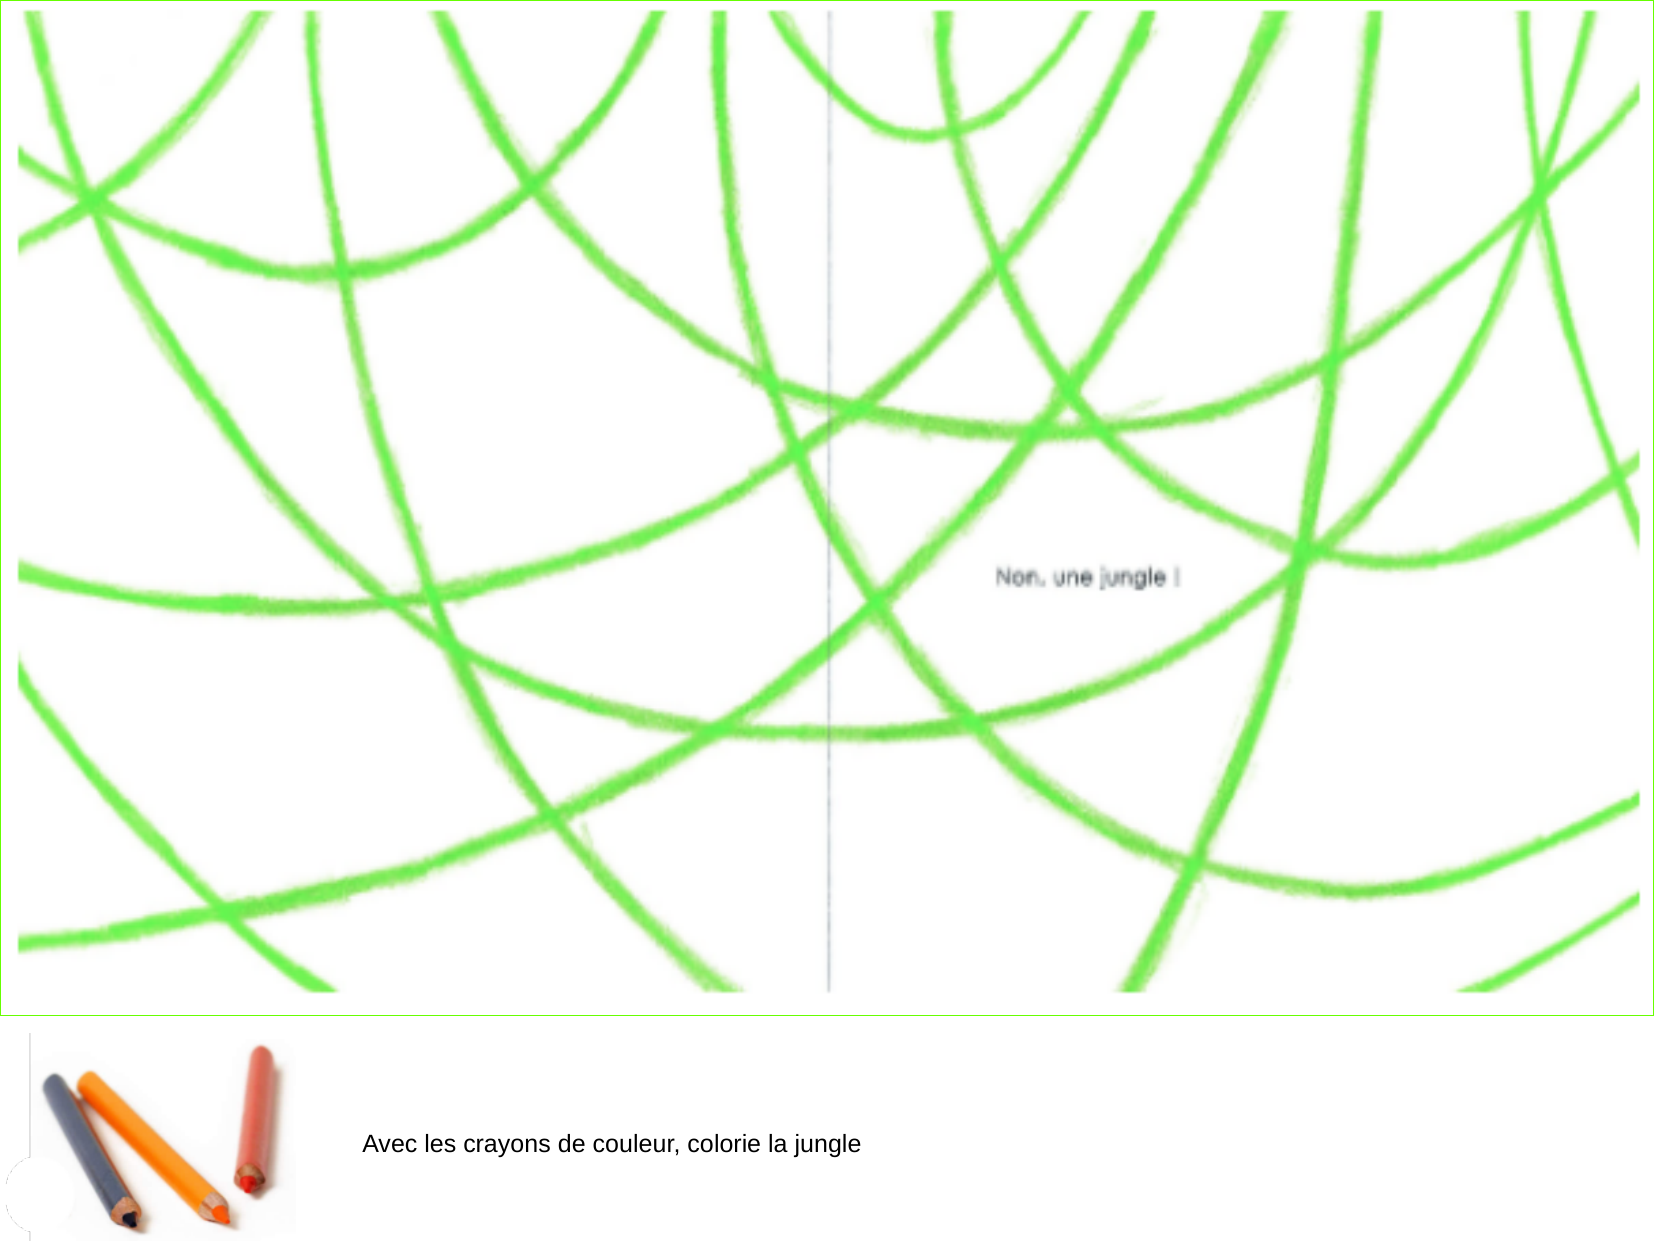

Avec les crayons de couleur, colorie la jungle